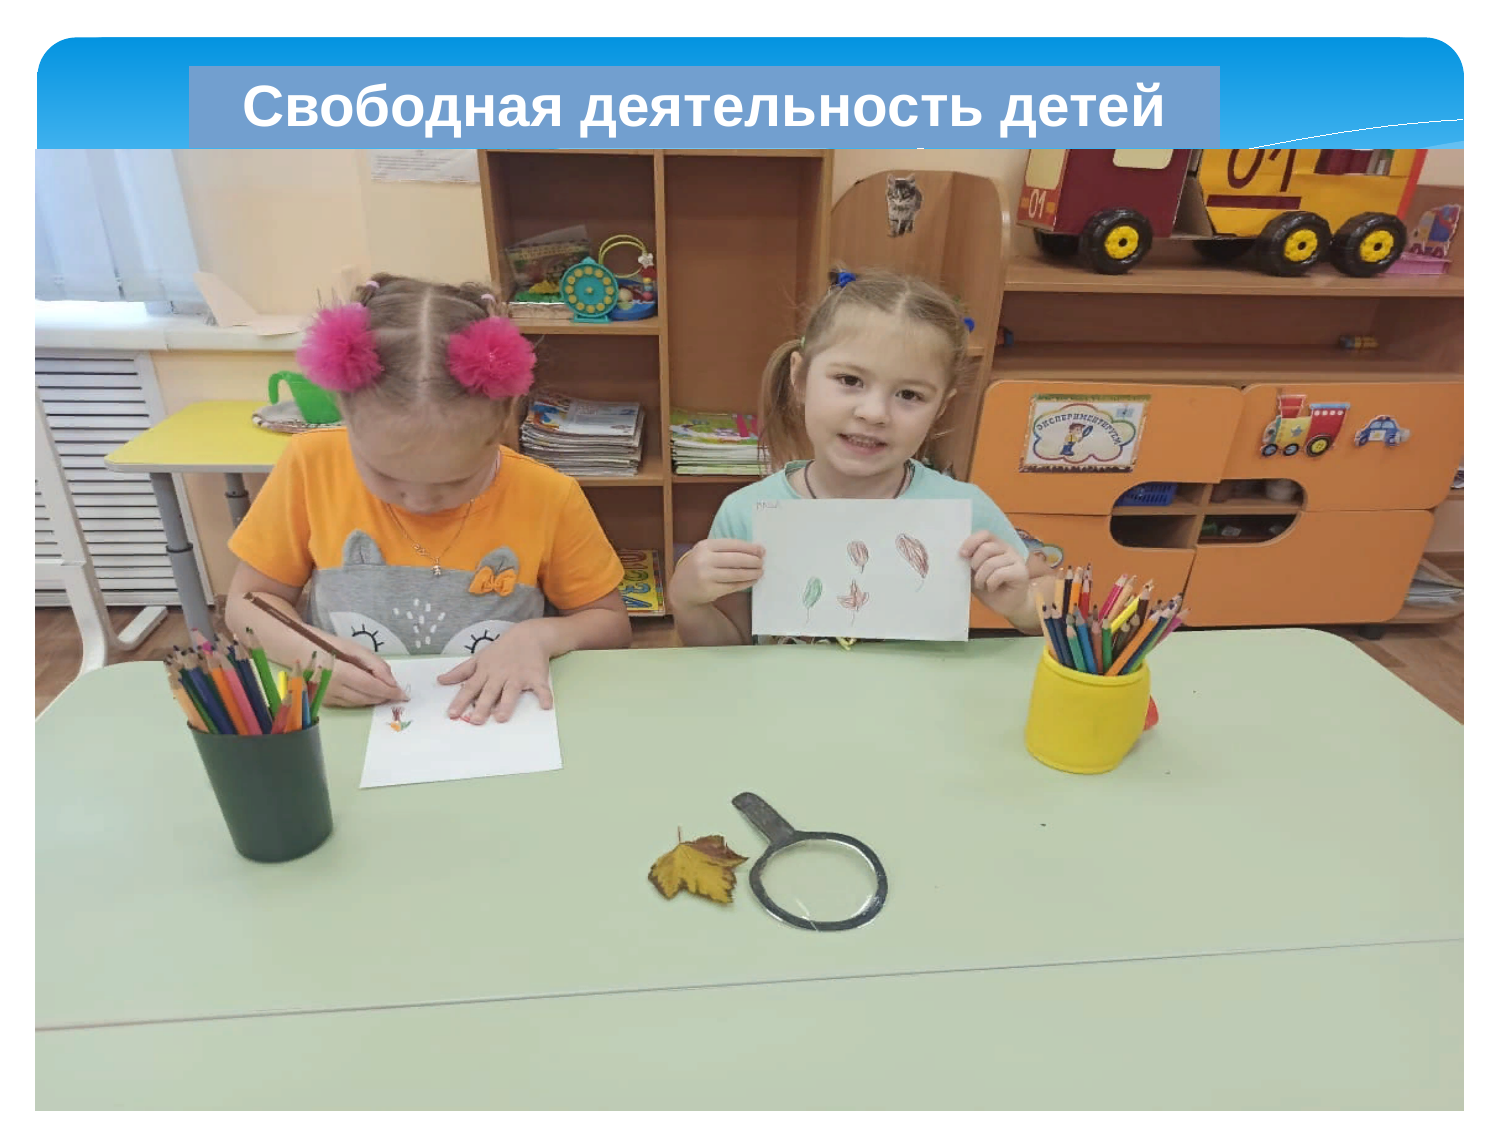

| Свободная деятельность детей |
| --- |